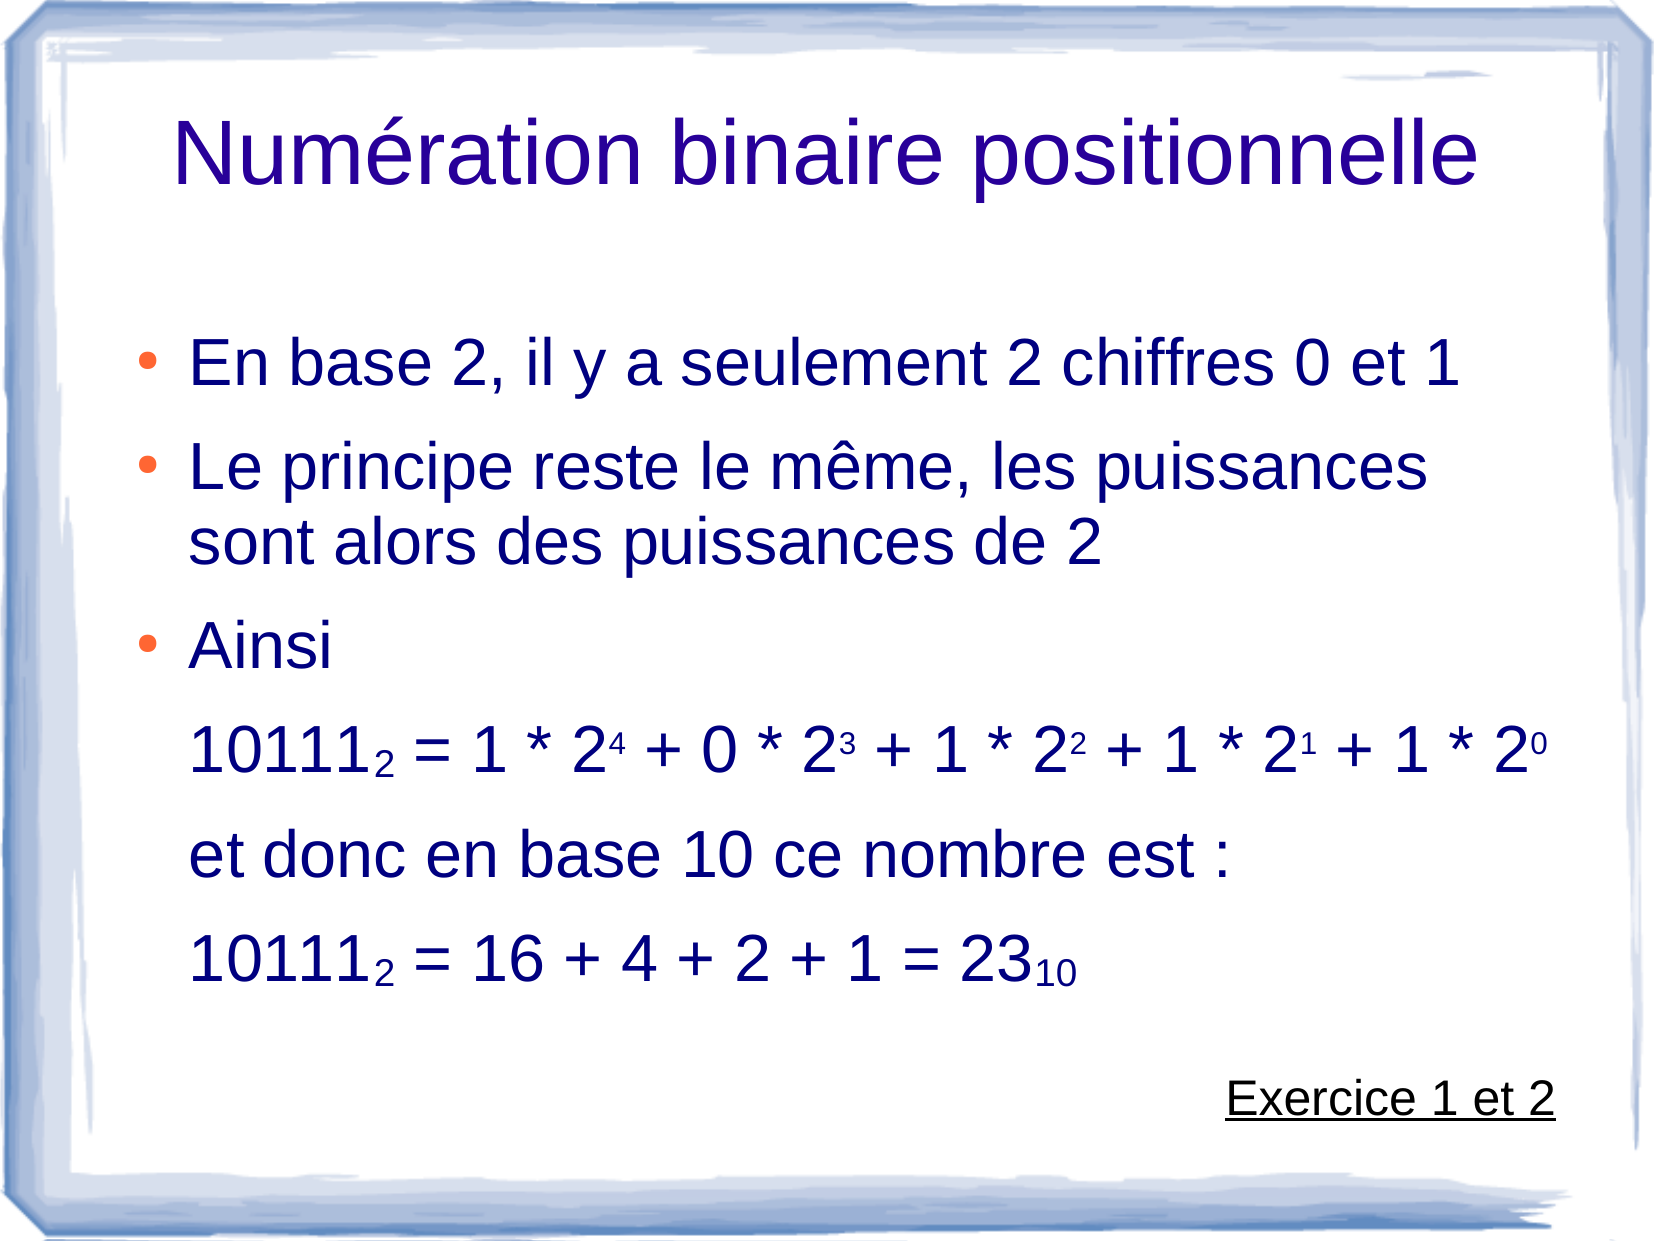

# Numération binaire positionnelle
En base 2, il y a seulement 2 chiffres 0 et 1
Le principe reste le même, les puissances sont alors des puissances de 2
Ainsi
101112 = 1 * 24 + 0 * 23 + 1 * 22 + 1 * 21 + 1 * 20
et donc en base 10 ce nombre est :
101112 = 16 + 4 + 2 + 1 = 2310
Exercice 1 et 2